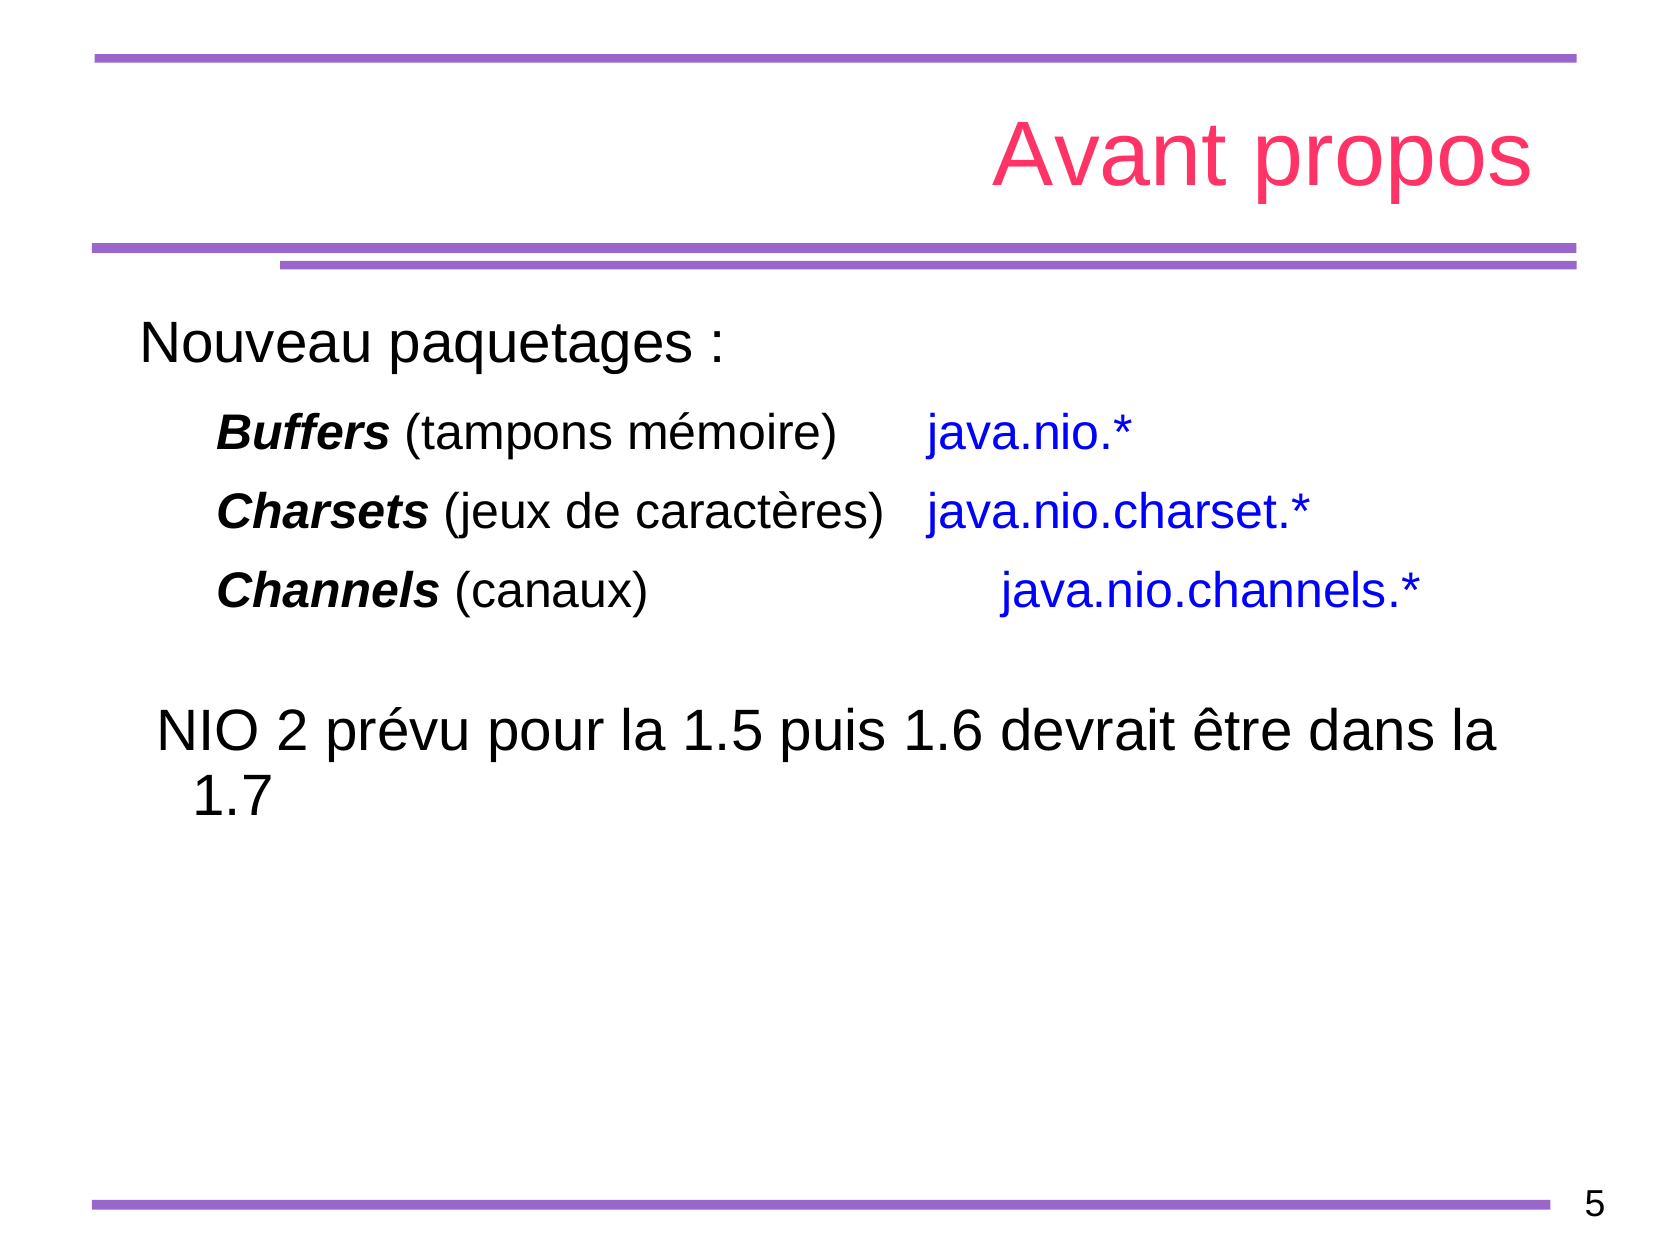

# Avant propos
Nouveau paquetages :
Buffers (tampons mémoire) 		java.nio.*
Charsets (jeux de caractères)	java.nio.charset.*
Channels (canaux)					java.nio.channels.*
NIO 2 prévu pour la 1.5 puis 1.6 devrait être dans la 1.7